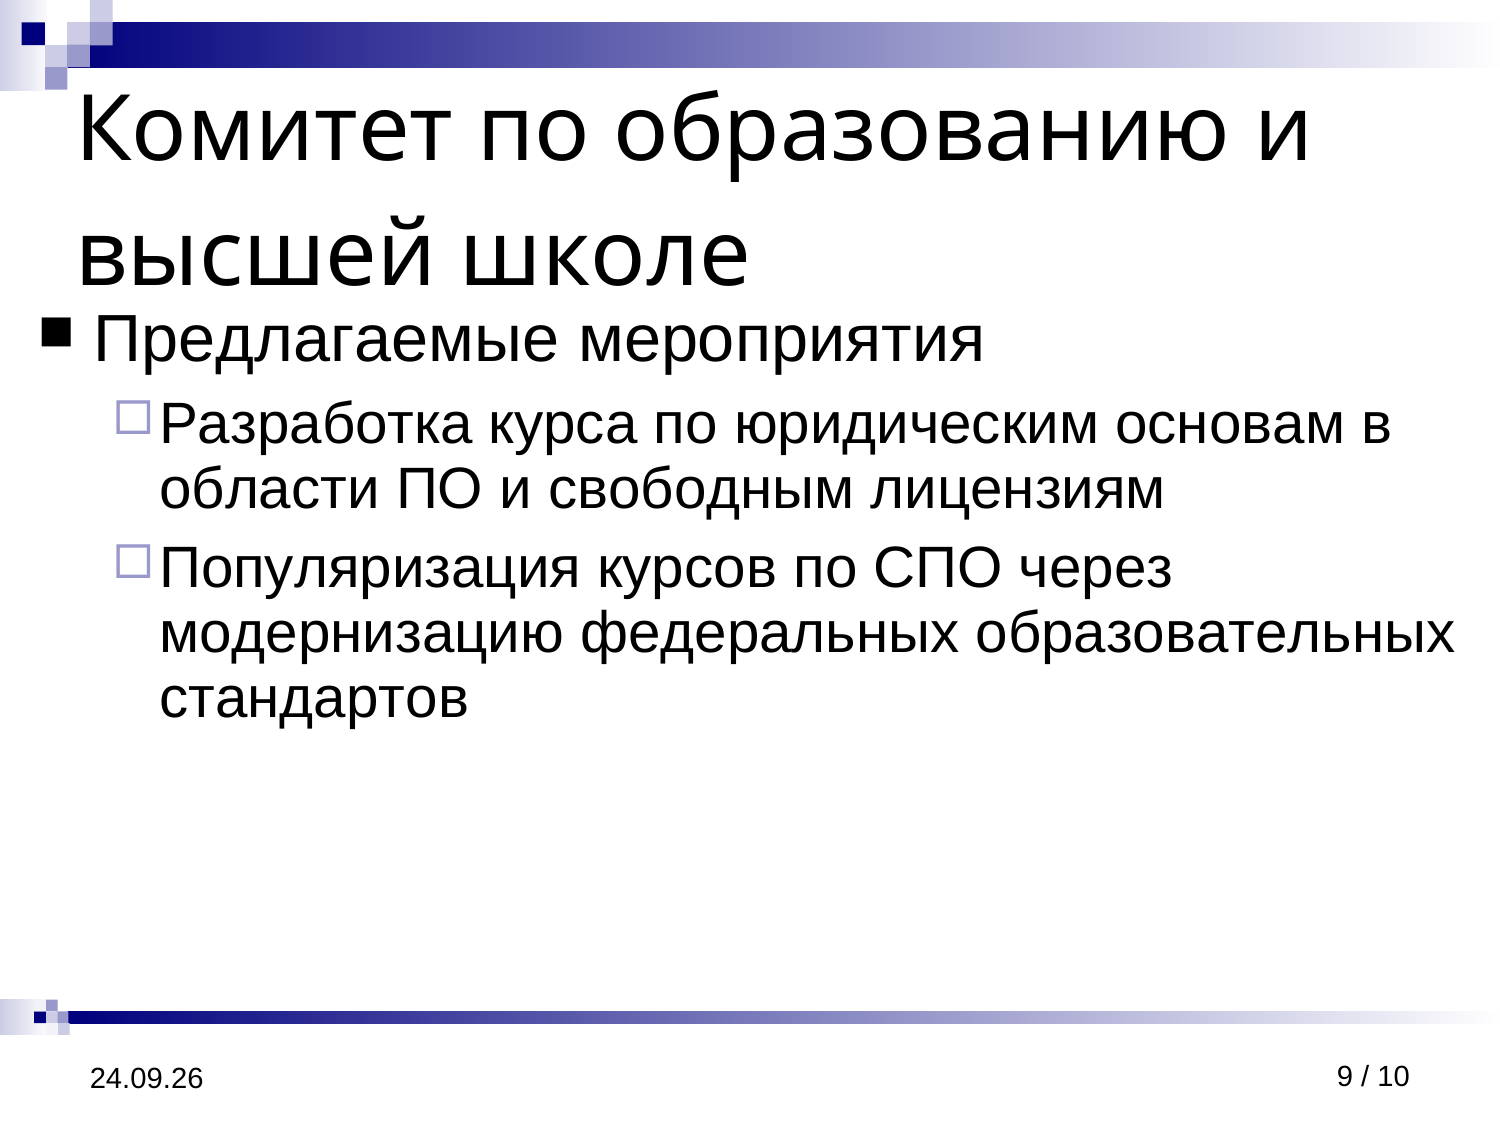

# Комитет по образованию и высшей школе
Предлагаемые мероприятия
Разработка курса по юридическим основам в области ПО и свободным лицензиям
Популяризация курсов по СПО через модернизацию федеральных образовательных стандартов
9